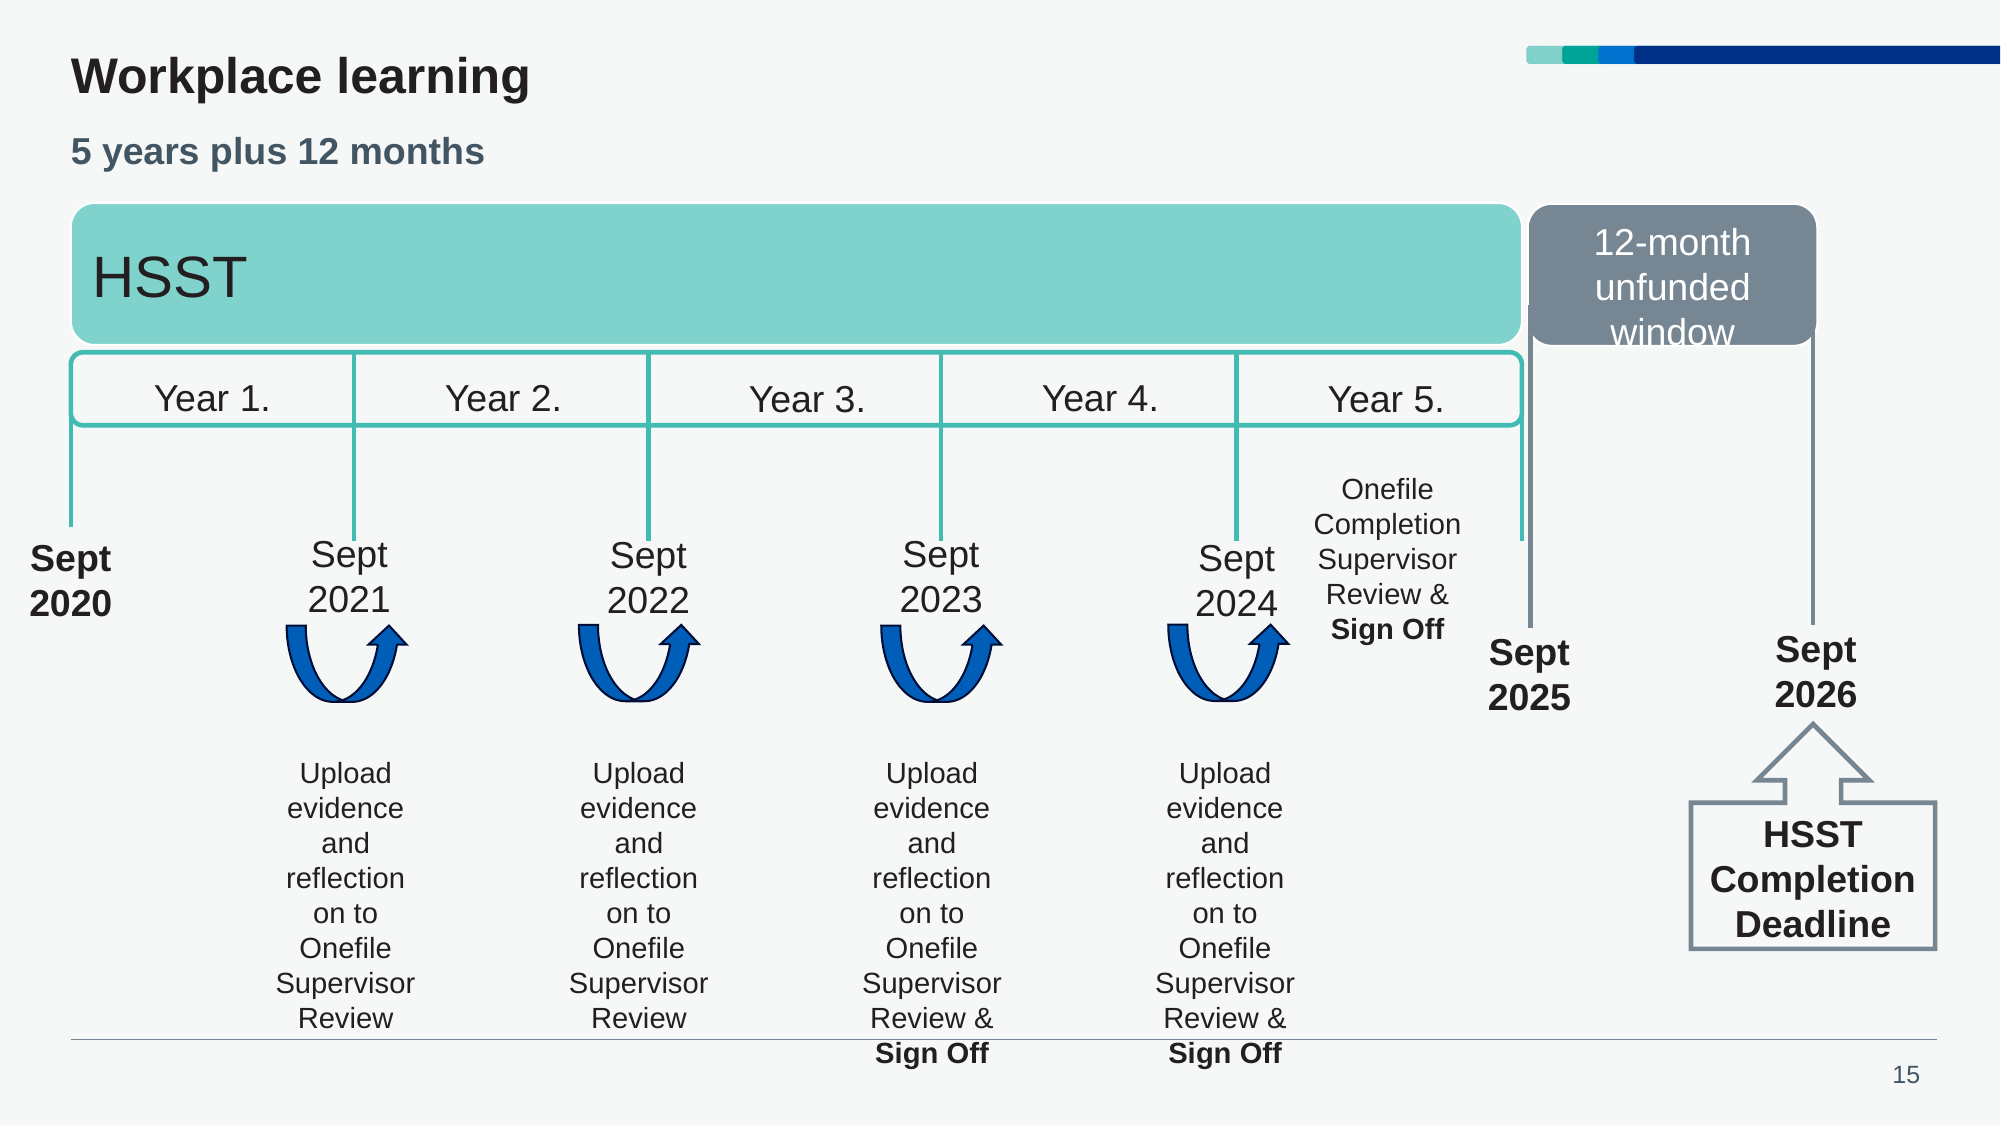

# Workplace learning
5 years plus 12 months
HSST
12-month unfunded window
Year 1.
Year 2.
Year 4.
Year 3.
Year 5.
Onefile Completion Supervisor Review & Sign Off
Sept 2021
Sept 2023
Sept 2022
Sept 2020
Sept 2024
Sept 2026
Sept 2025
HSST Completion Deadline
Upload evidence and reflection
on to Onefile
Supervisor Review
Upload evidence and reflection
on to Onefile
Supervisor Review
Upload evidence and reflection
on to Onefile Supervisor Review & Sign Off
Upload evidence and reflection
on to Onefile Supervisor Review & Sign Off